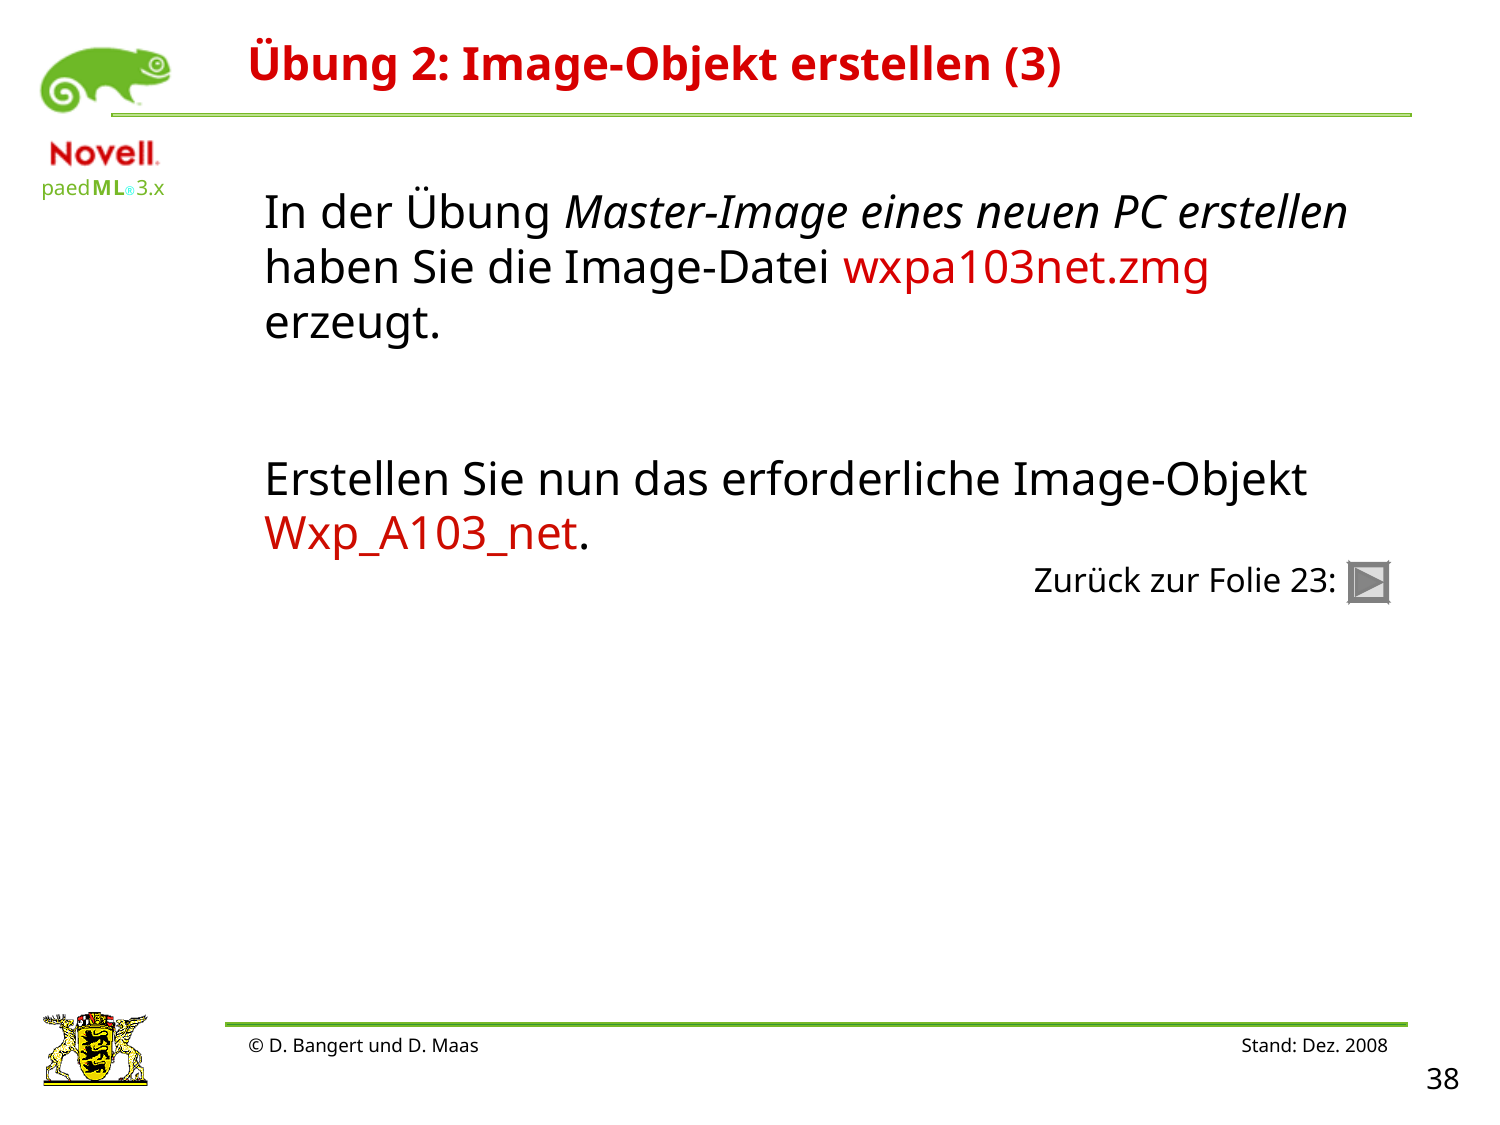

# Übung 2: Image-Objekt erstellen (3)‏
In der Übung Master-Image eines neuen PC erstellen haben Sie die Image-Datei wxpa103net.zmg erzeugt.
Erstellen Sie nun das erforderliche Image-Objekt Wxp_A103_net.
Zurück zur Folie 23:
© D. Bangert und D. Maas
Dez. 2008
38